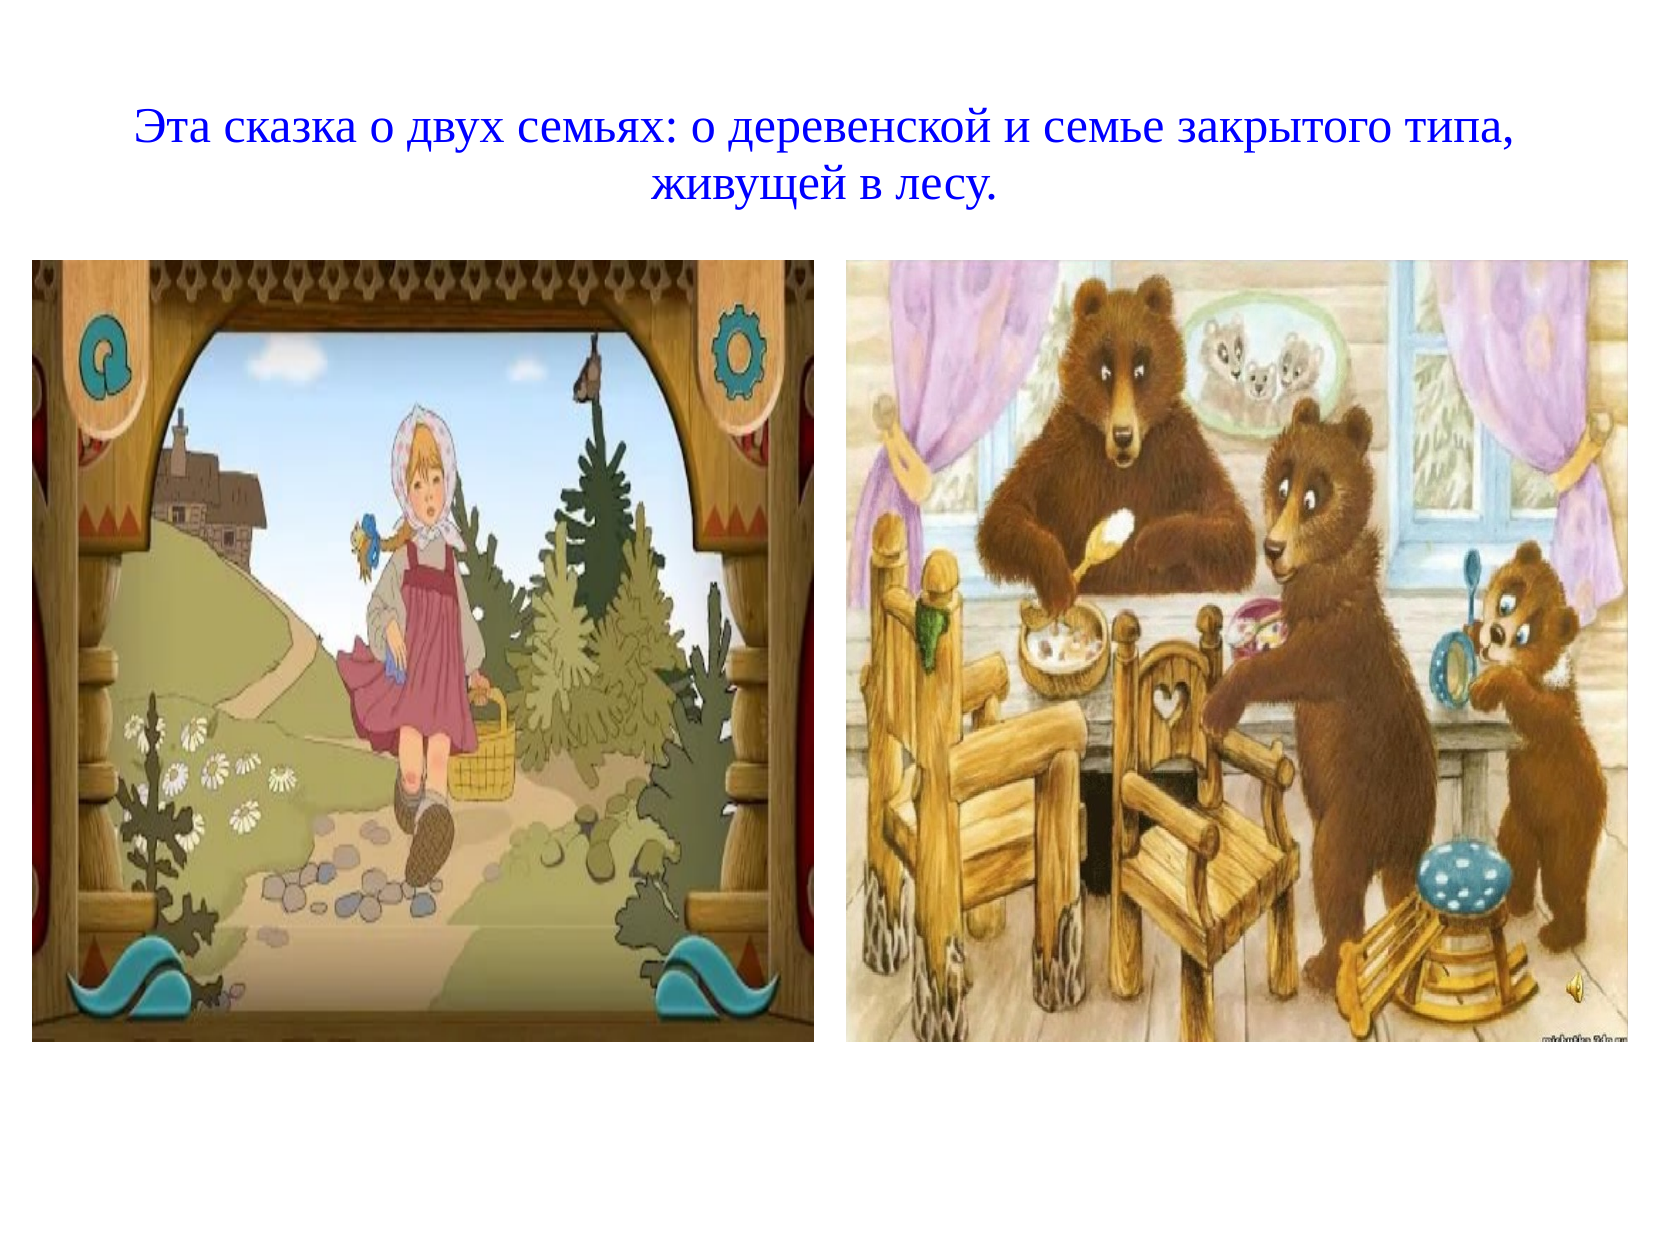

# Эта сказка о двух семьях: о деревенской и семье закрытого типа, живущей в лесу.